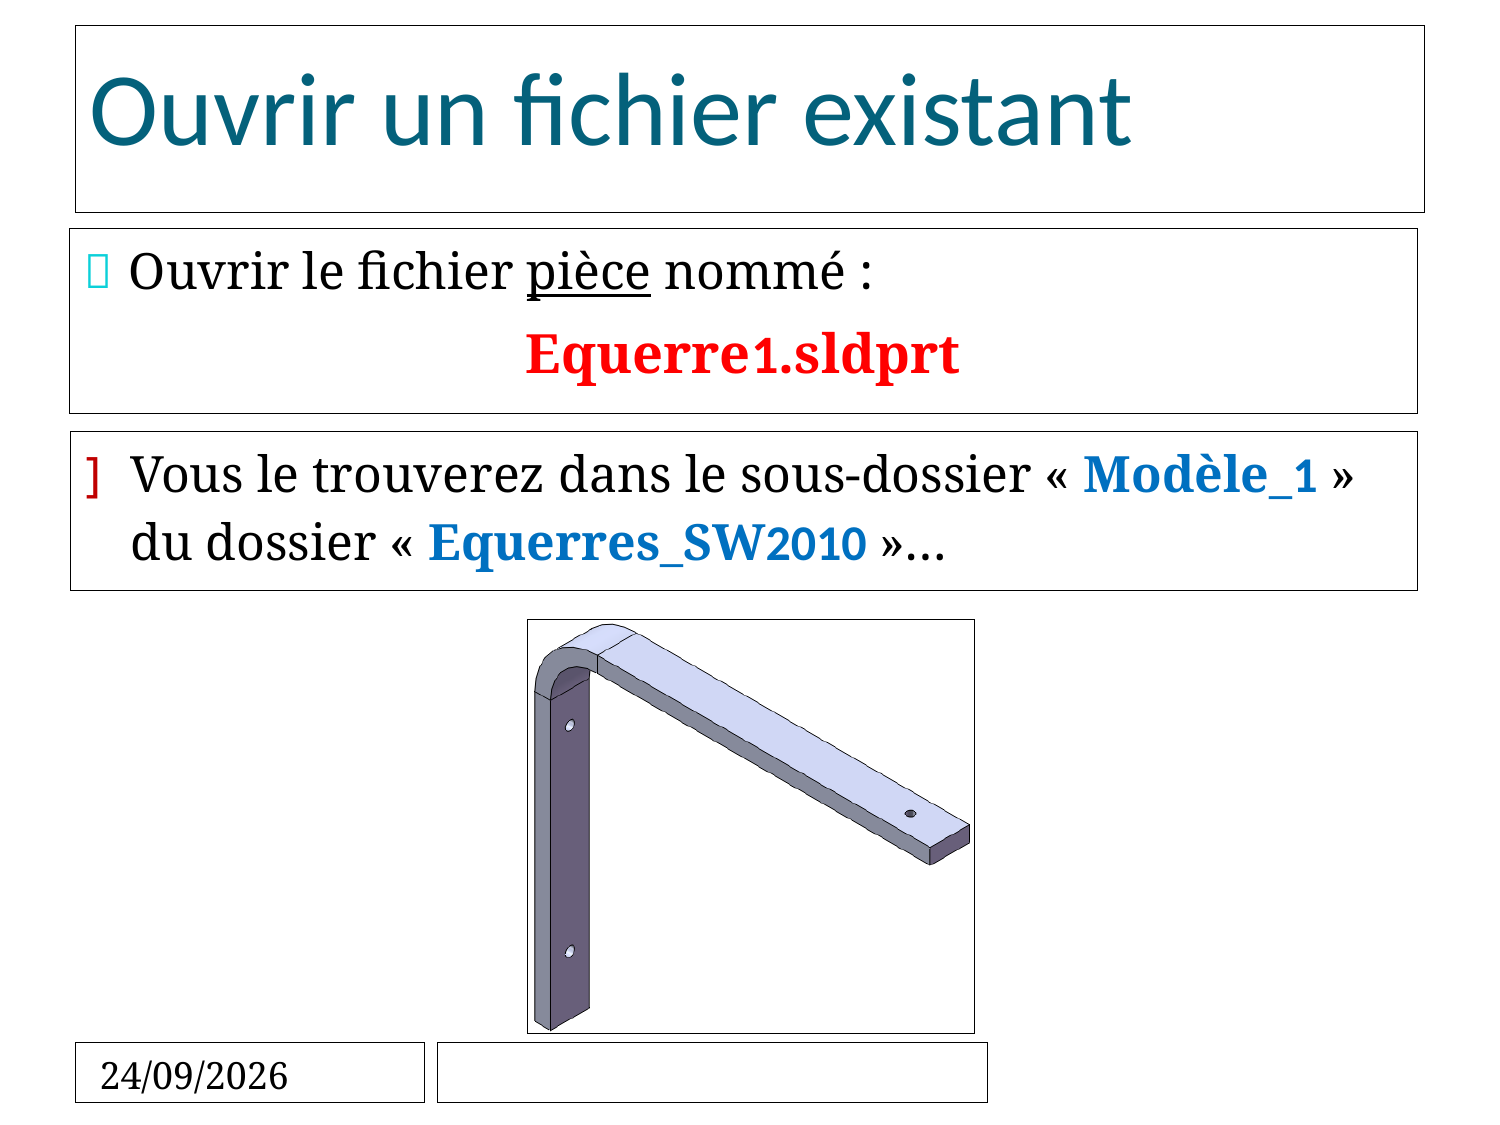

# Ouvrir un fichier existant
Ouvrir le fichier pièce nommé :
Equerre1.sldprt
Vous le trouverez dans le sous-dossier « Modèle_1 » du dossier « Equerres_SW2010 »…